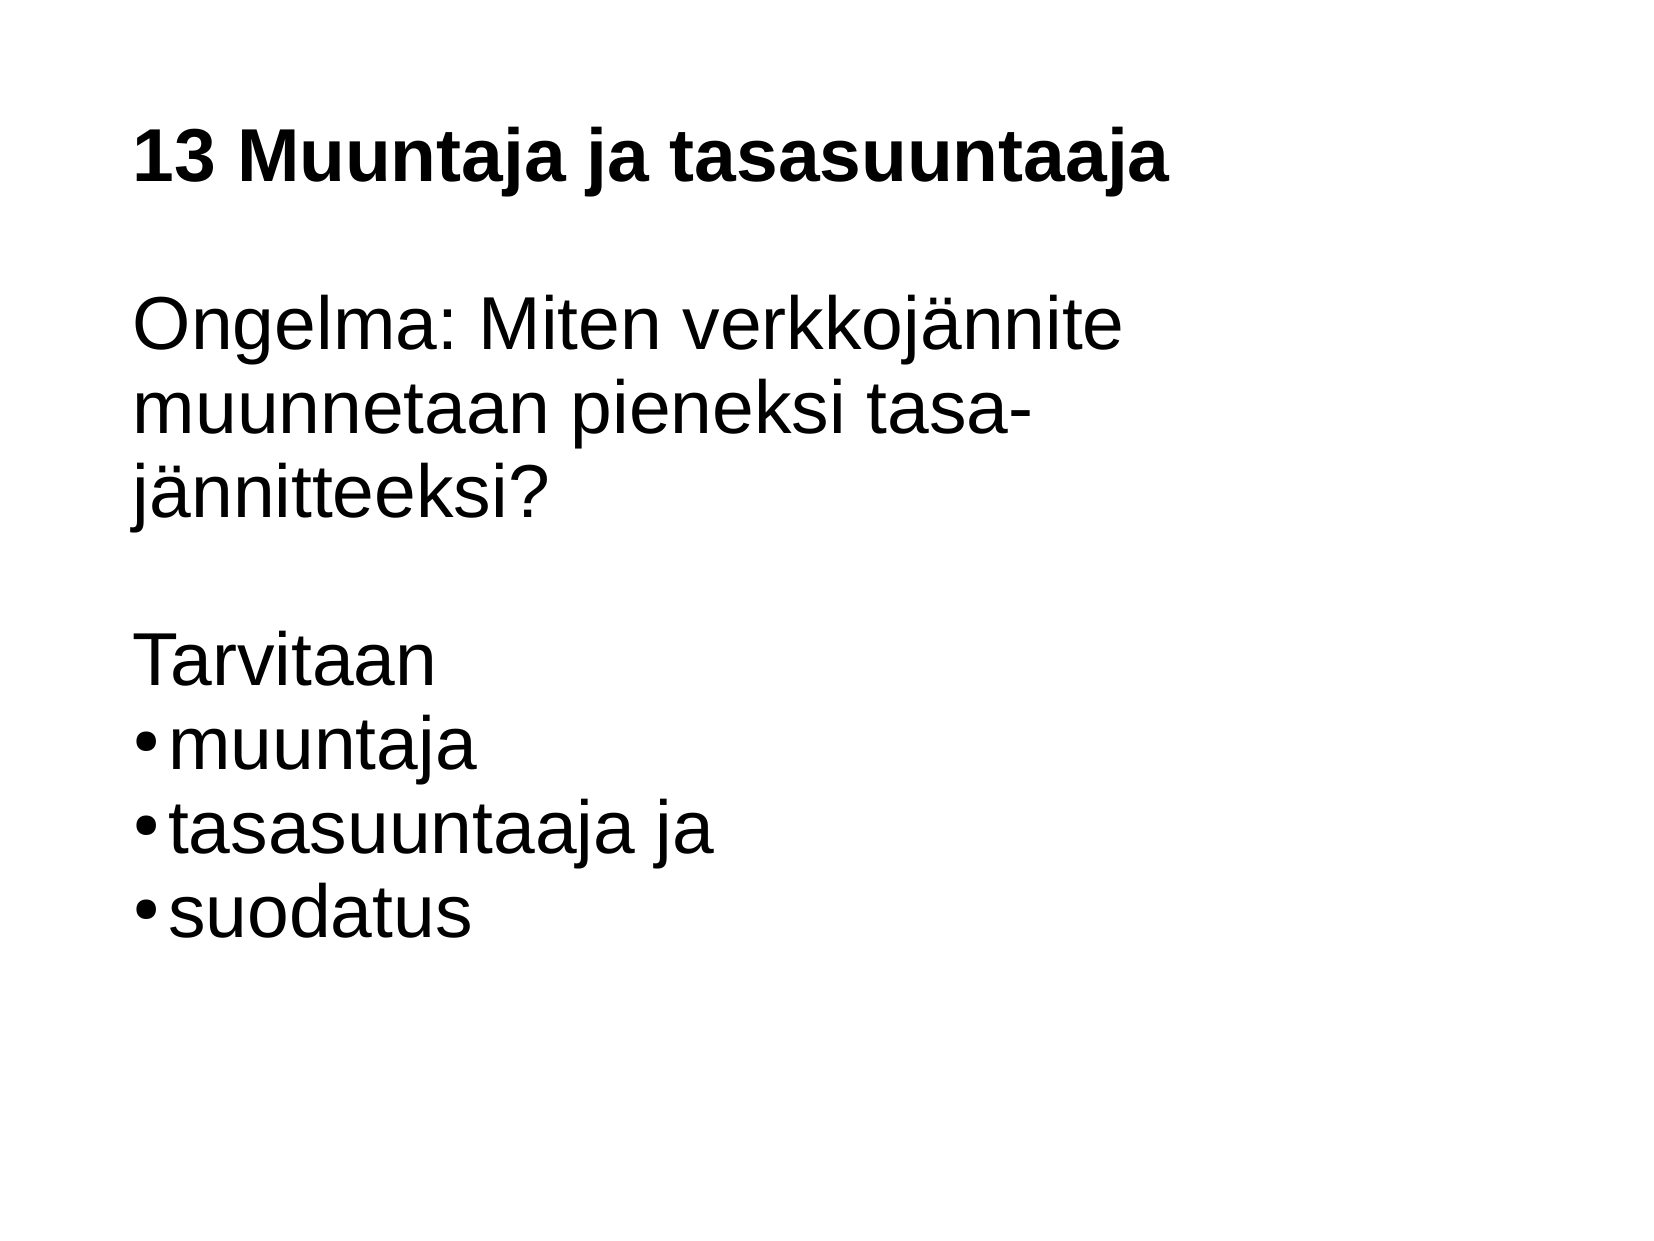

13 Muuntaja ja tasasuuntaaja
Ongelma: Miten verkkojännite muunnetaan pieneksi tasa-jännitteeksi?
Tarvitaan
muuntaja
tasasuuntaaja ja
suodatus